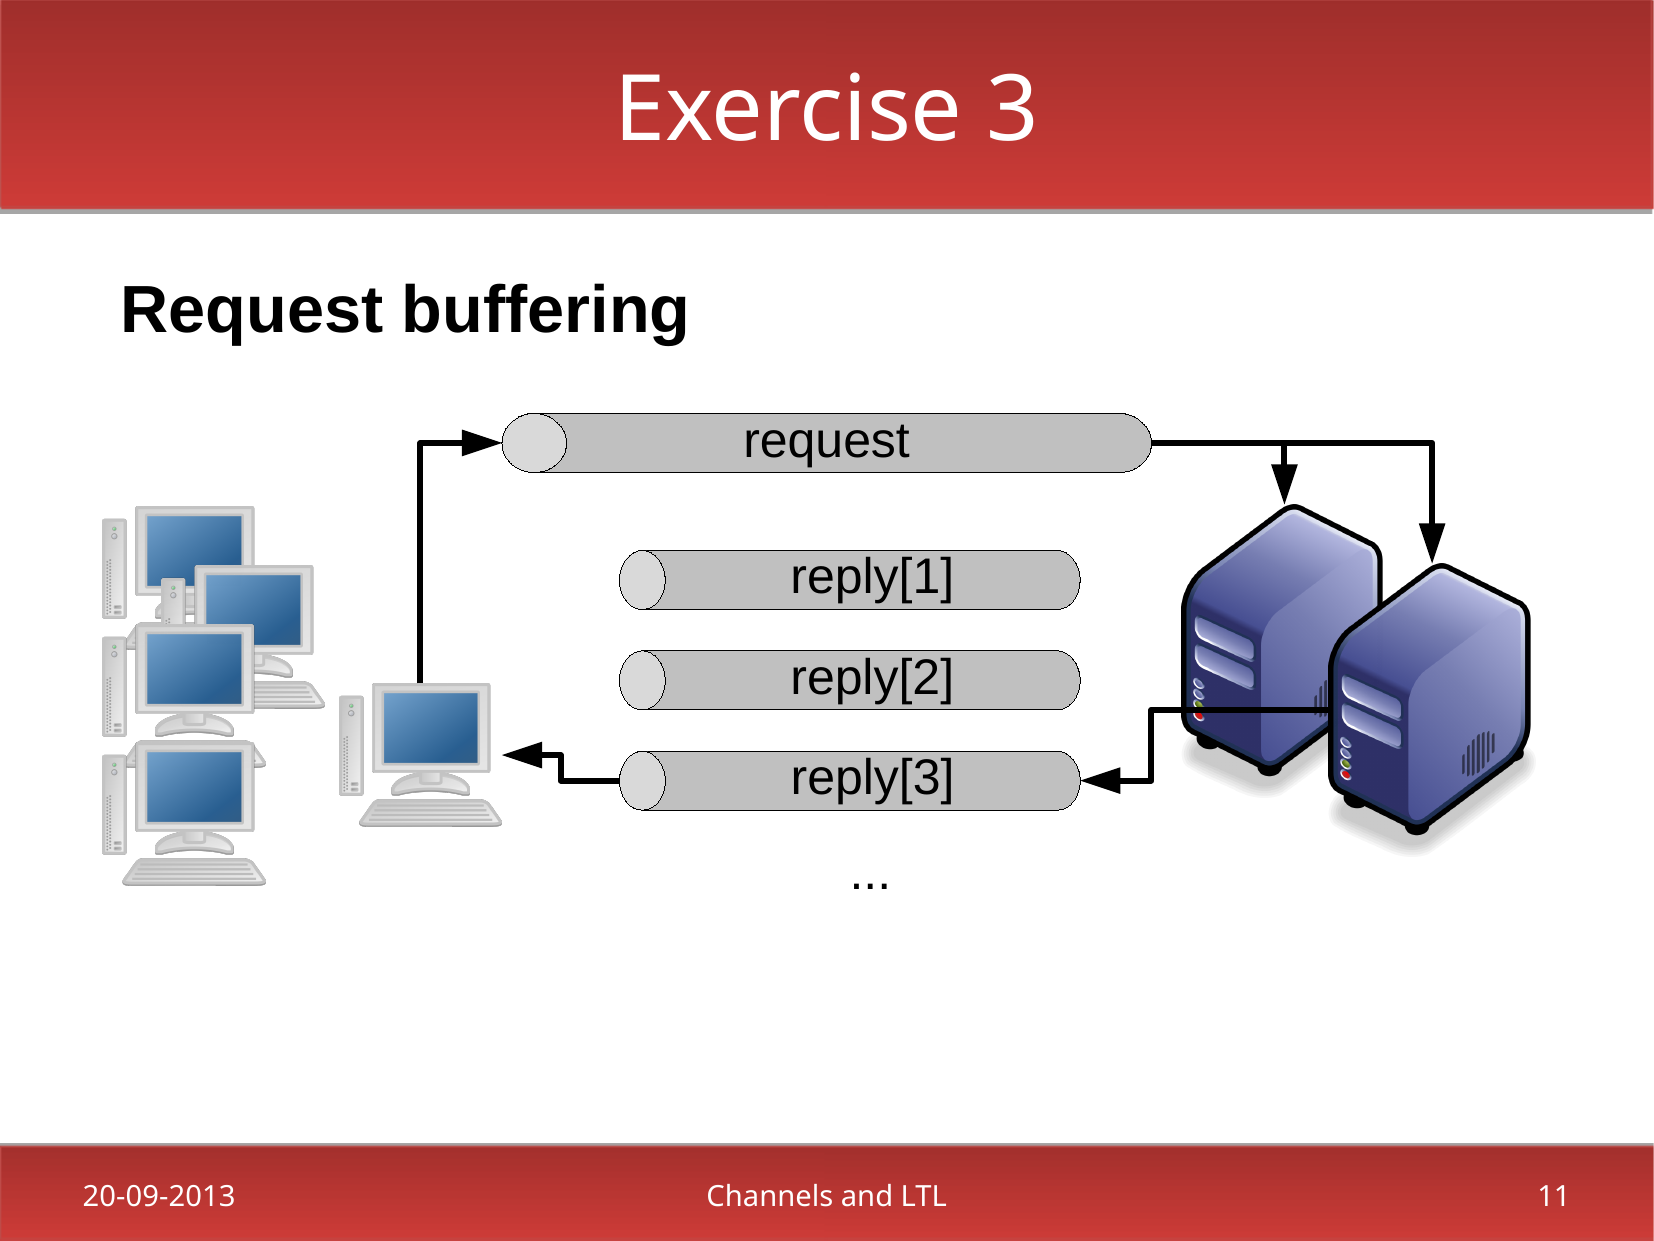

# Exercise 3
Request buffering
request
reply[1]
reply[2]
reply[3]
...
20-09-2013
Channels and LTL
11